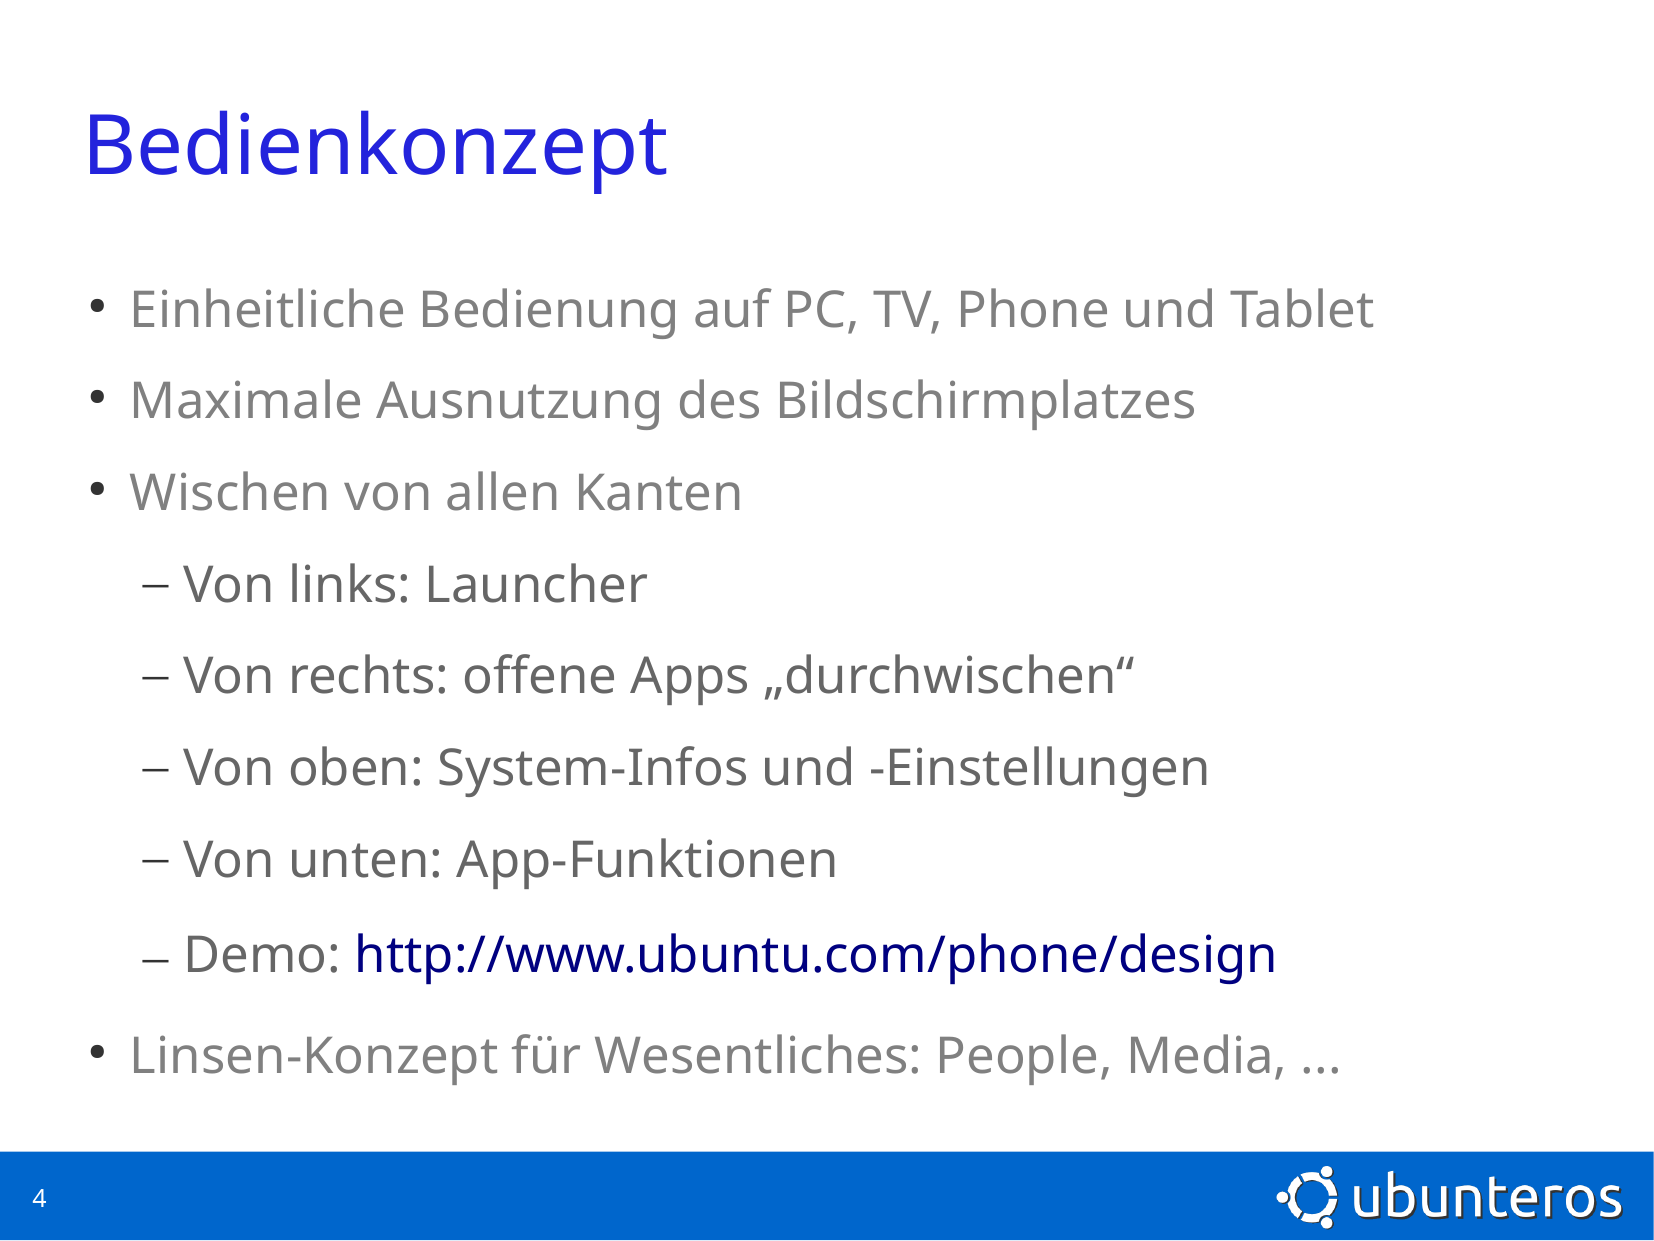

# Bedienkonzept
Einheitliche Bedienung auf PC, TV, Phone und Tablet
Maximale Ausnutzung des Bildschirmplatzes
Wischen von allen Kanten
Von links: Launcher
Von rechts: offene Apps „durchwischen“
Von oben: System-Infos und -Einstellungen
Von unten: App-Funktionen
Demo: http://www.ubuntu.com/phone/design
Linsen-Konzept für Wesentliches: People, Media, ...